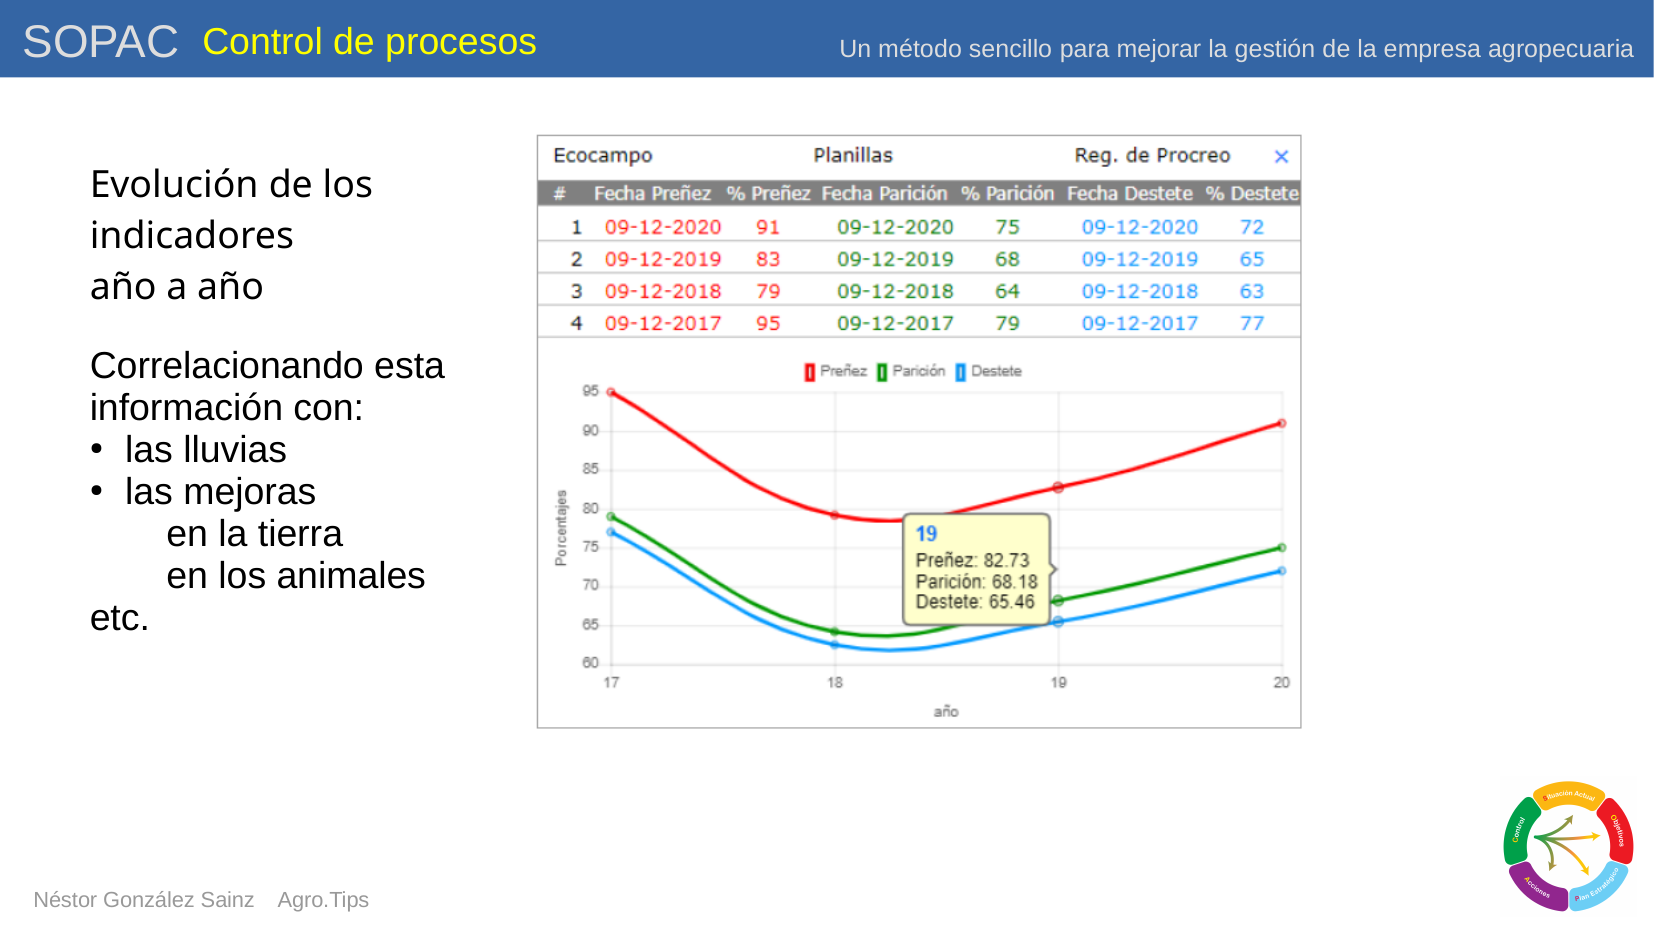

Control de procesos
Evolución de los indicadores
año a año
Correlacionando esta información con:
las lluvias
las mejoras
en la tierra
en los animales
etc.